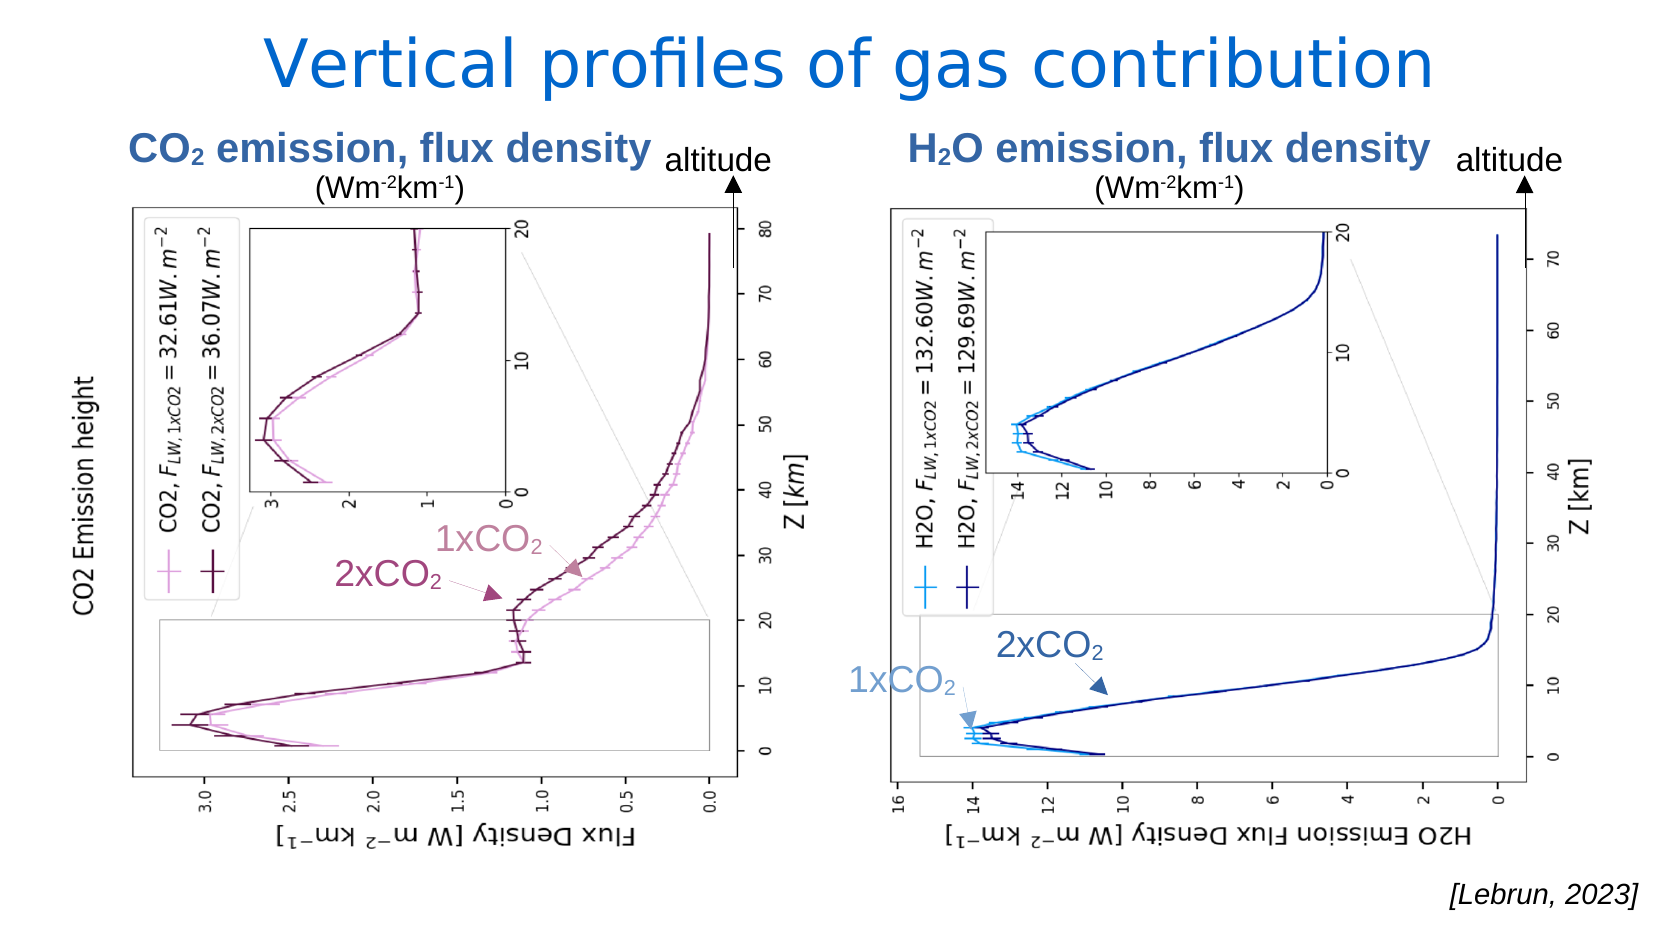

Vertical profiles of gas contribution
H2O emission, flux density
(Wm-2km-1)
altitude
2xCO2
1xCO2
CO2 emission, flux density
(Wm-2km-1)
altitude
1xCO2
2xCO2
[Lebrun, 2023]